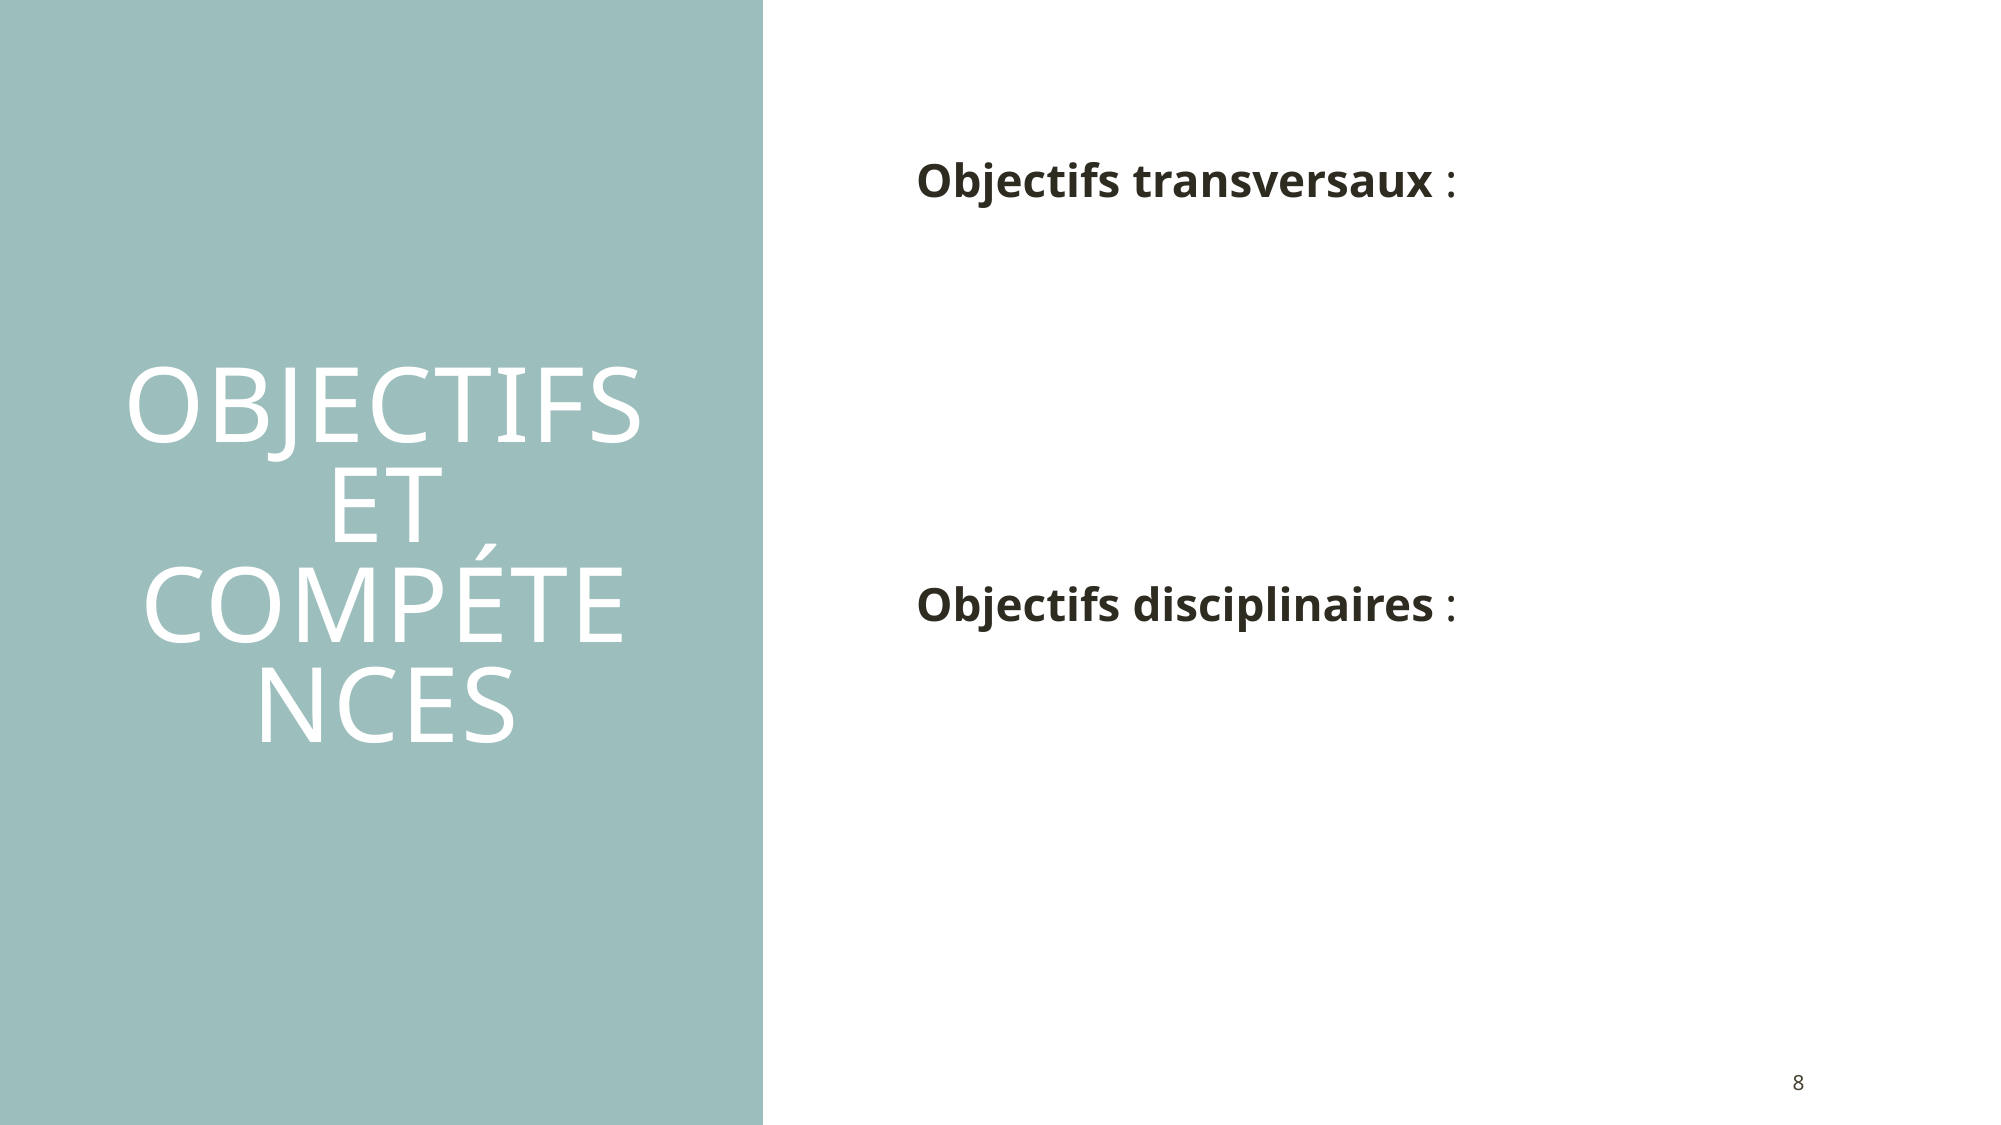

# Objectifs et compétences
Objectifs transversaux :
Objectifs disciplinaires :